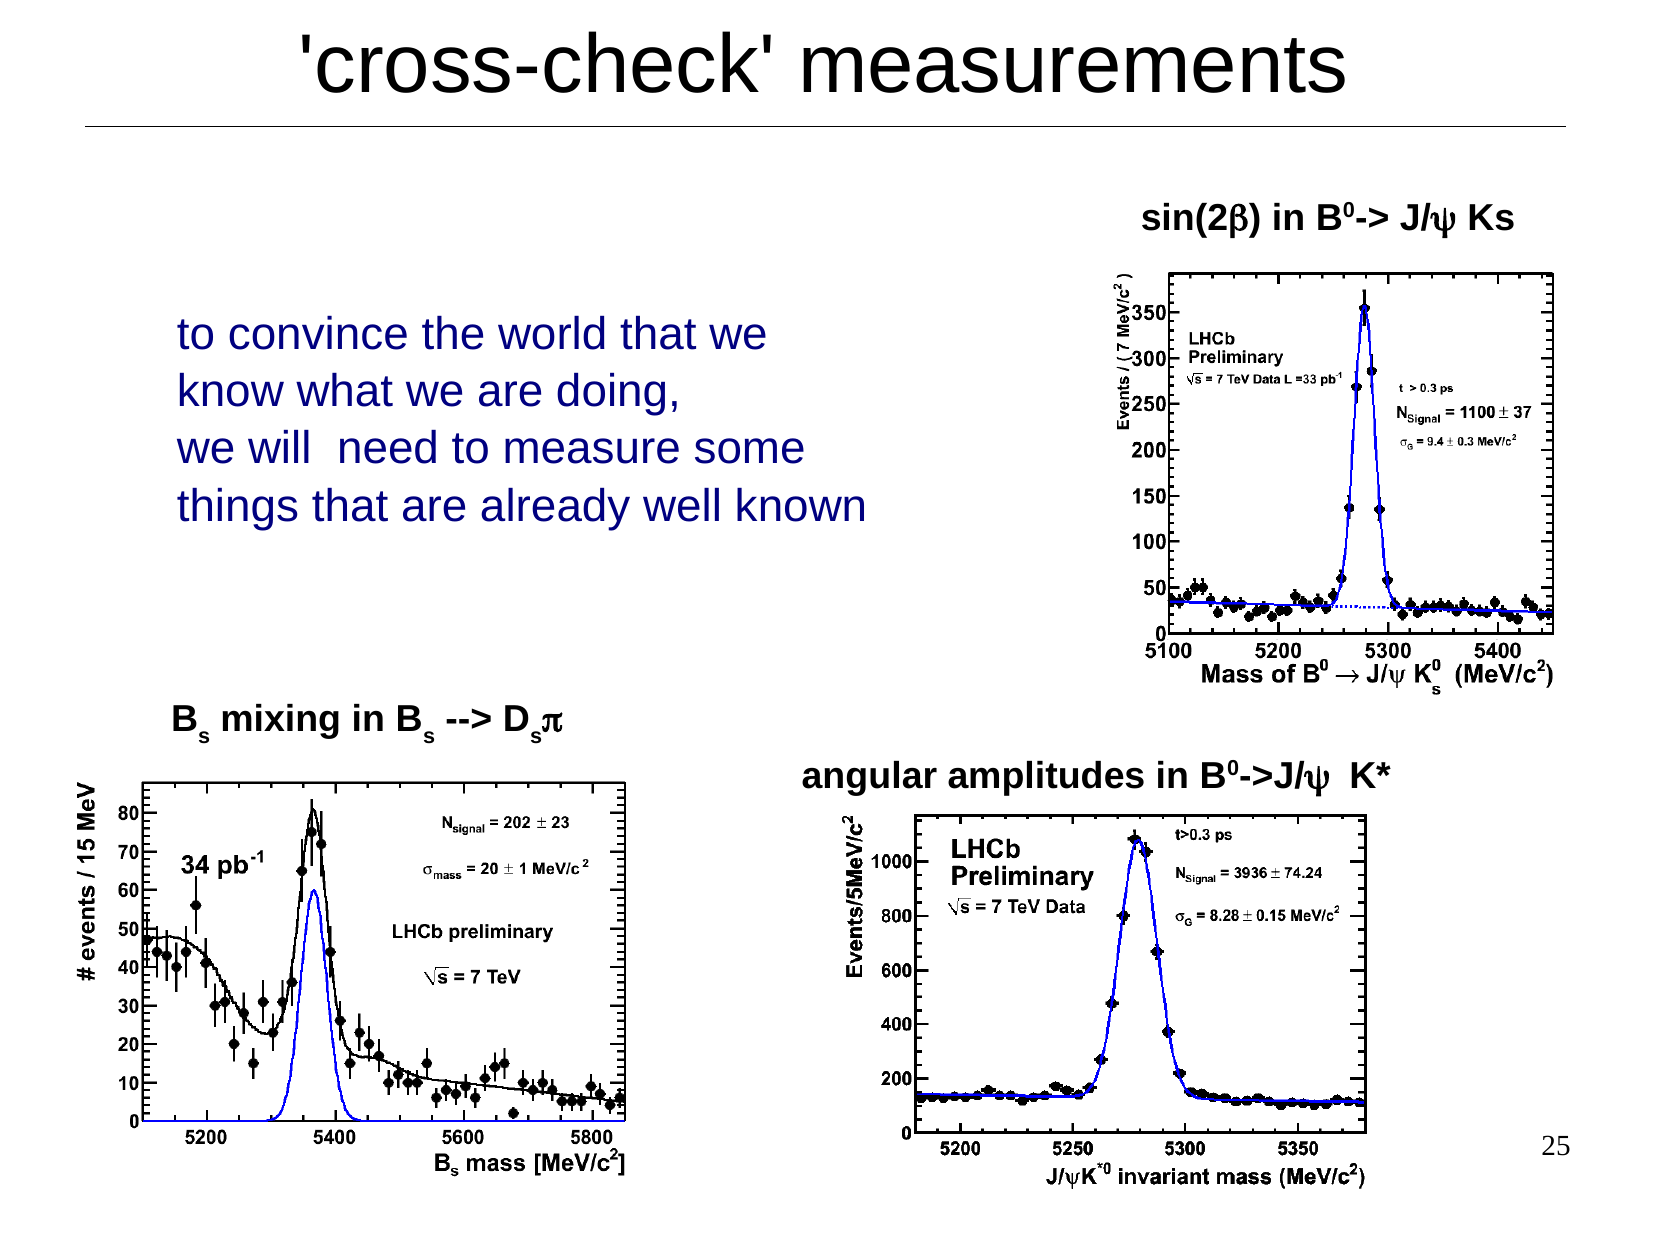

# 'cross-check' measurements
sin(2b) in B0-> J/y Ks
to convince the world that we
know what we are doing,
we will need to measure some
things that are already well known
Bs mixing in Bs --> Dsp
angular amplitudes in B0->J/y K*
25